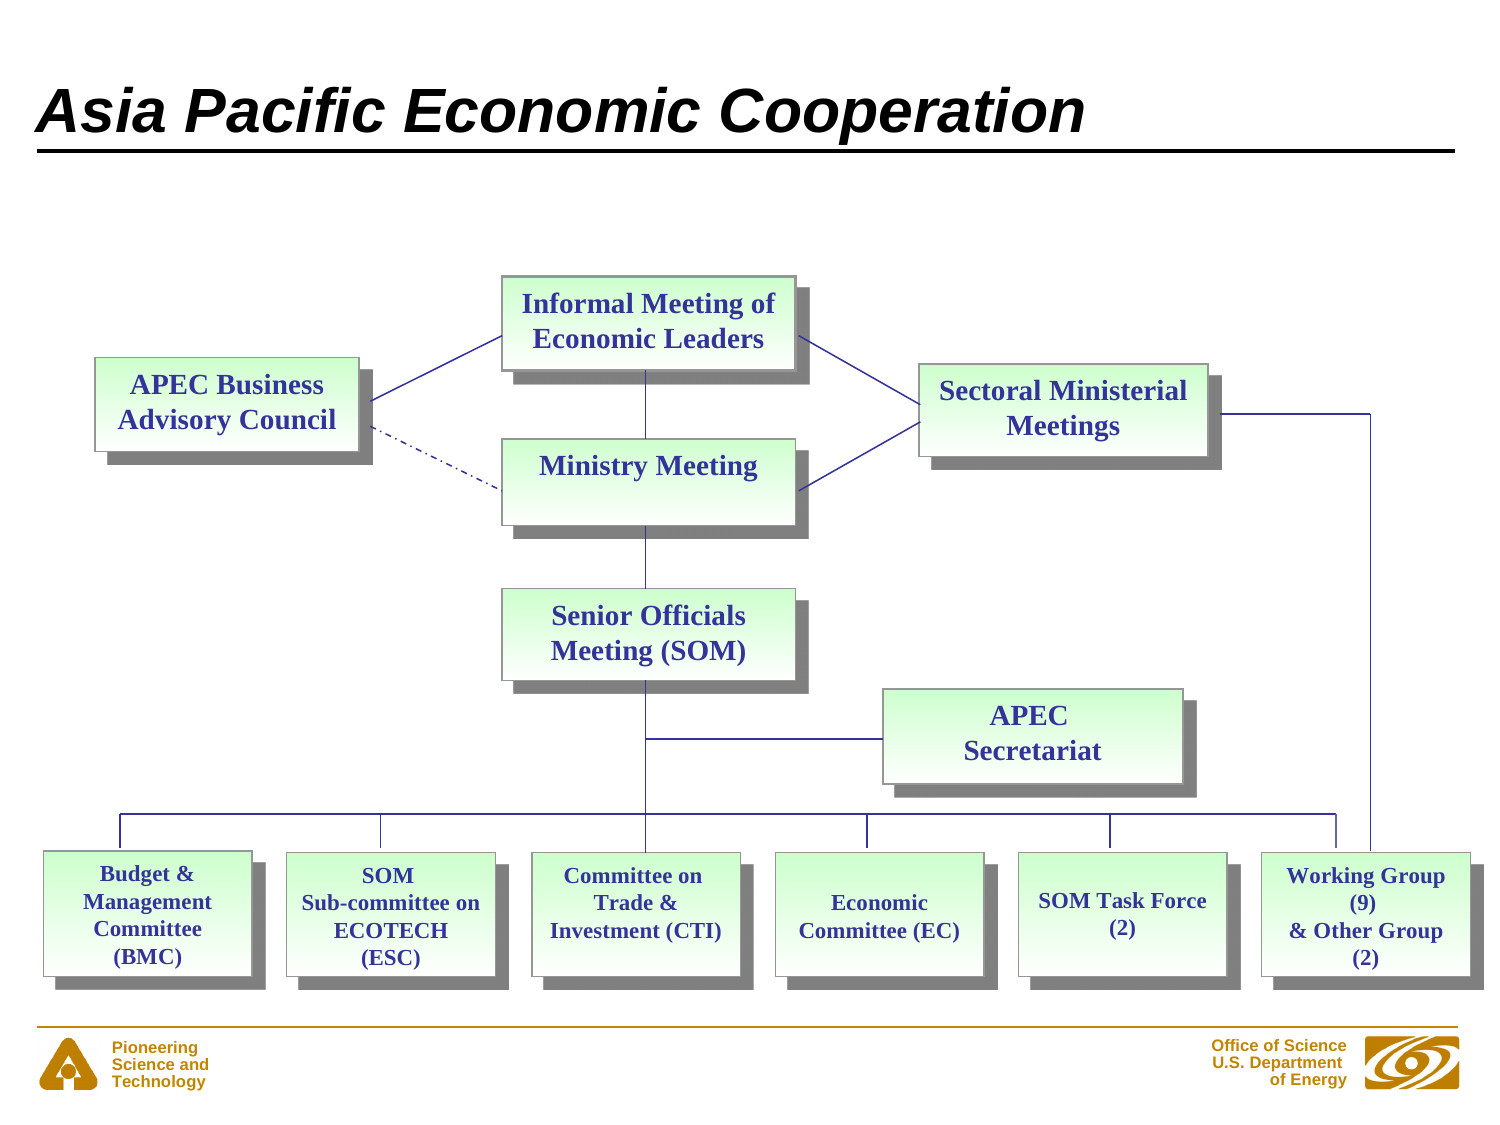

# Asia Pacific Economic Cooperation
Informal Meeting of Economic Leaders
APEC Business Advisory Council
Sectoral Ministerial Meetings
Ministry Meeting
Senior Officials Meeting (SOM)
APEC
Secretariat
Budget & Management Committee (BMC)
SOM
Sub-committee on ECOTECH (ESC)
Committee on
Trade & Investment (CTI)
Economic Committee (EC)
SOM Task Force (2)
Working Group (9)
& Other Group (2)